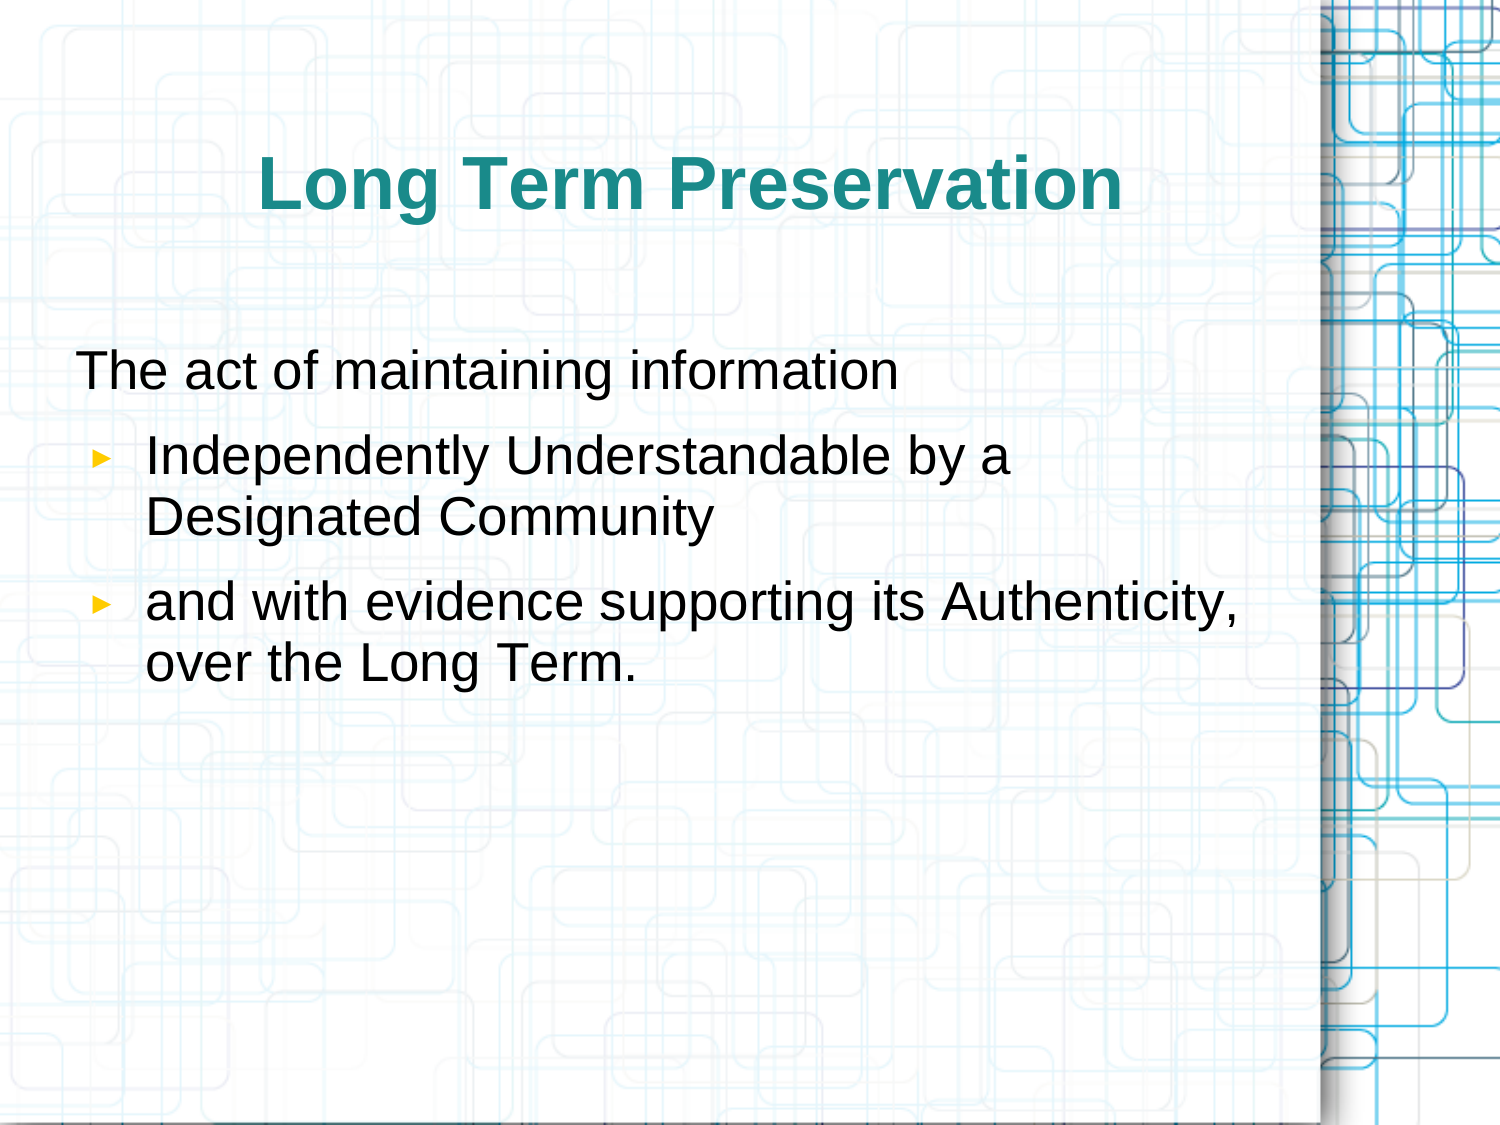

# Long Term Preservation
The act of maintaining information
Independently Understandable by a Designated Community
and with evidence supporting its Authenticity, over the Long Term.